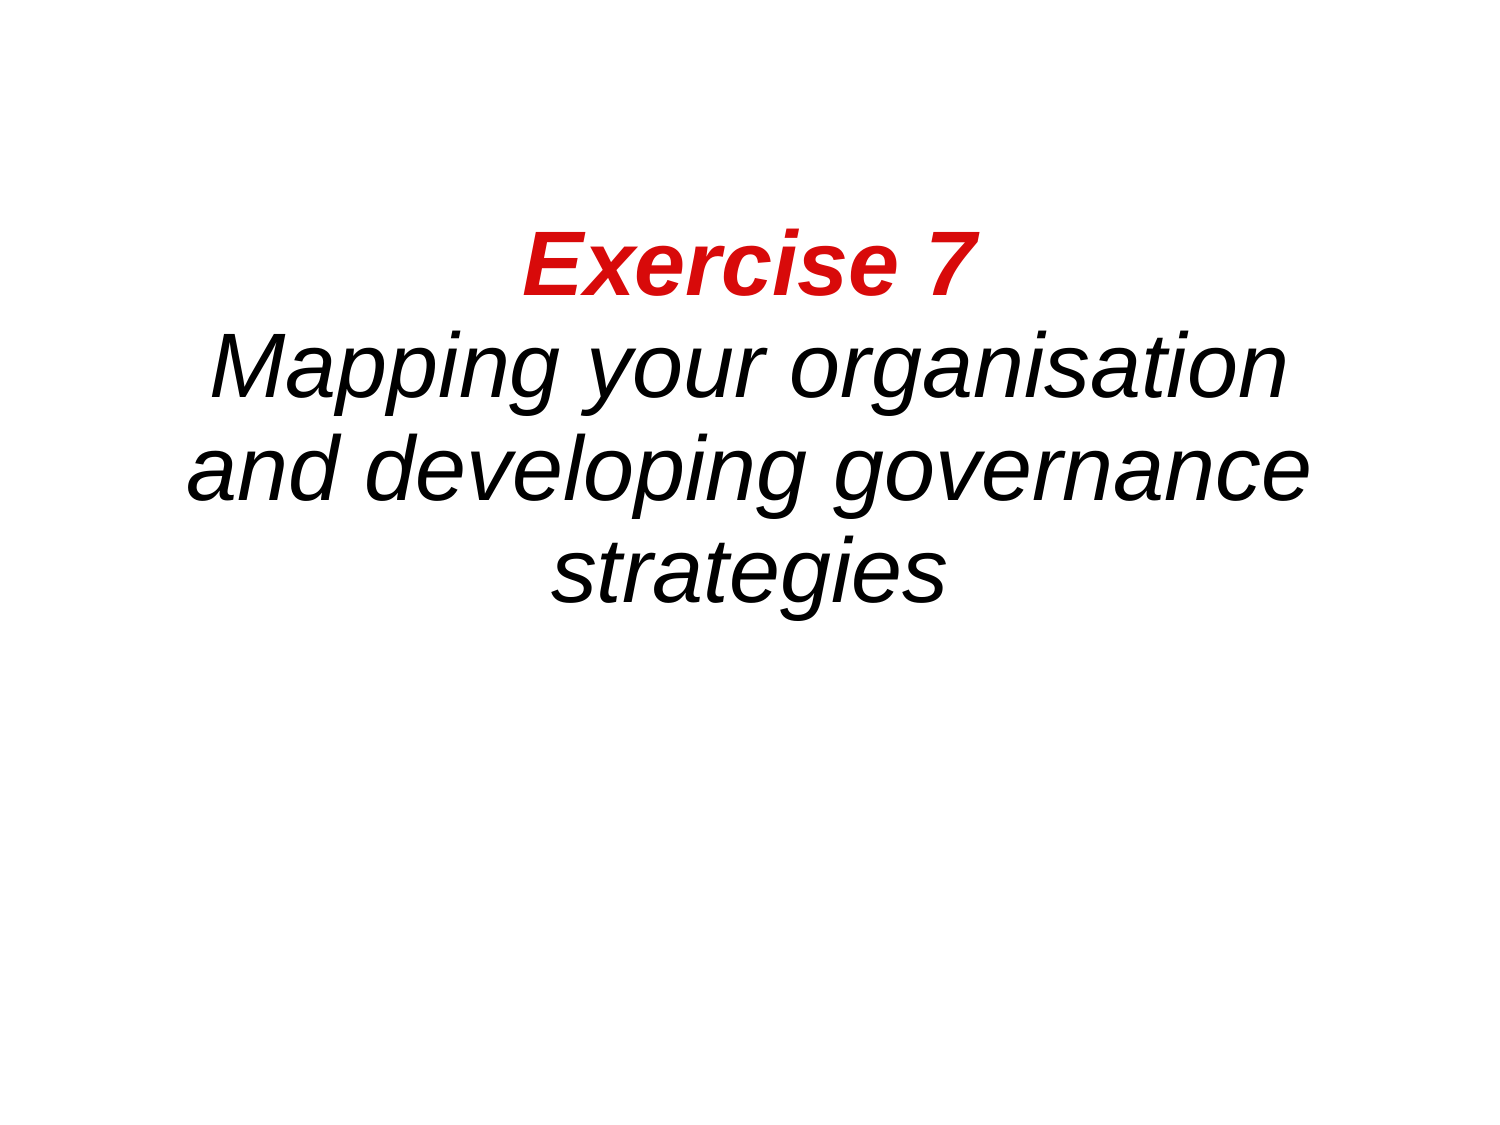

# Exercise 7 Mapping your organisation and developing governance strategies